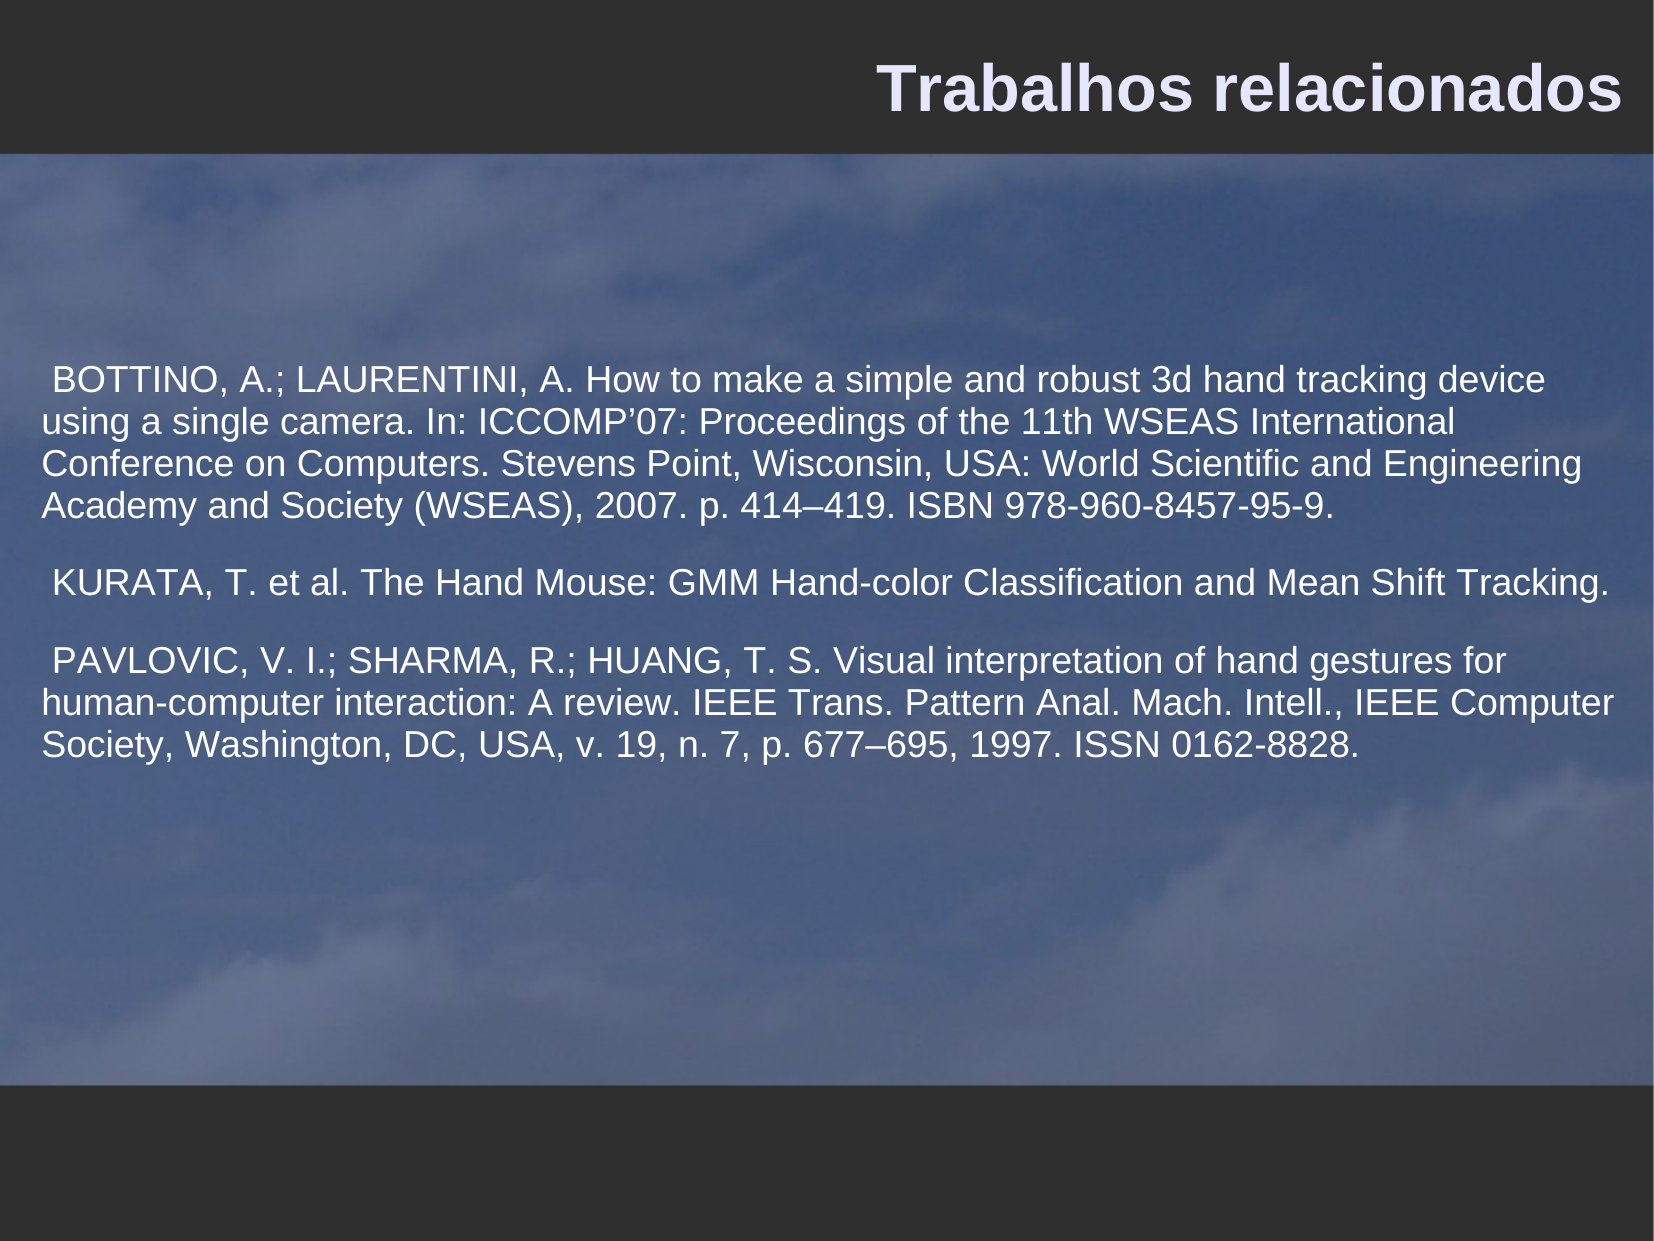

# Trabalhos relacionados
 BOTTINO, A.; LAURENTINI, A. How to make a simple and robust 3d hand tracking device using a single camera. In: ICCOMP’07: Proceedings of the 11th WSEAS International Conference on Computers. Stevens Point, Wisconsin, USA: World Scientific and Engineering Academy and Society (WSEAS), 2007. p. 414–419. ISBN 978-960-8457-95-9.
 KURATA, T. et al. The Hand Mouse: GMM Hand-color Classification and Mean Shift Tracking.
 PAVLOVIC, V. I.; SHARMA, R.; HUANG, T. S. Visual interpretation of hand gestures for human-computer interaction: A review. IEEE Trans. Pattern Anal. Mach. Intell., IEEE Computer Society, Washington, DC, USA, v. 19, n. 7, p. 677–695, 1997. ISSN 0162-8828.